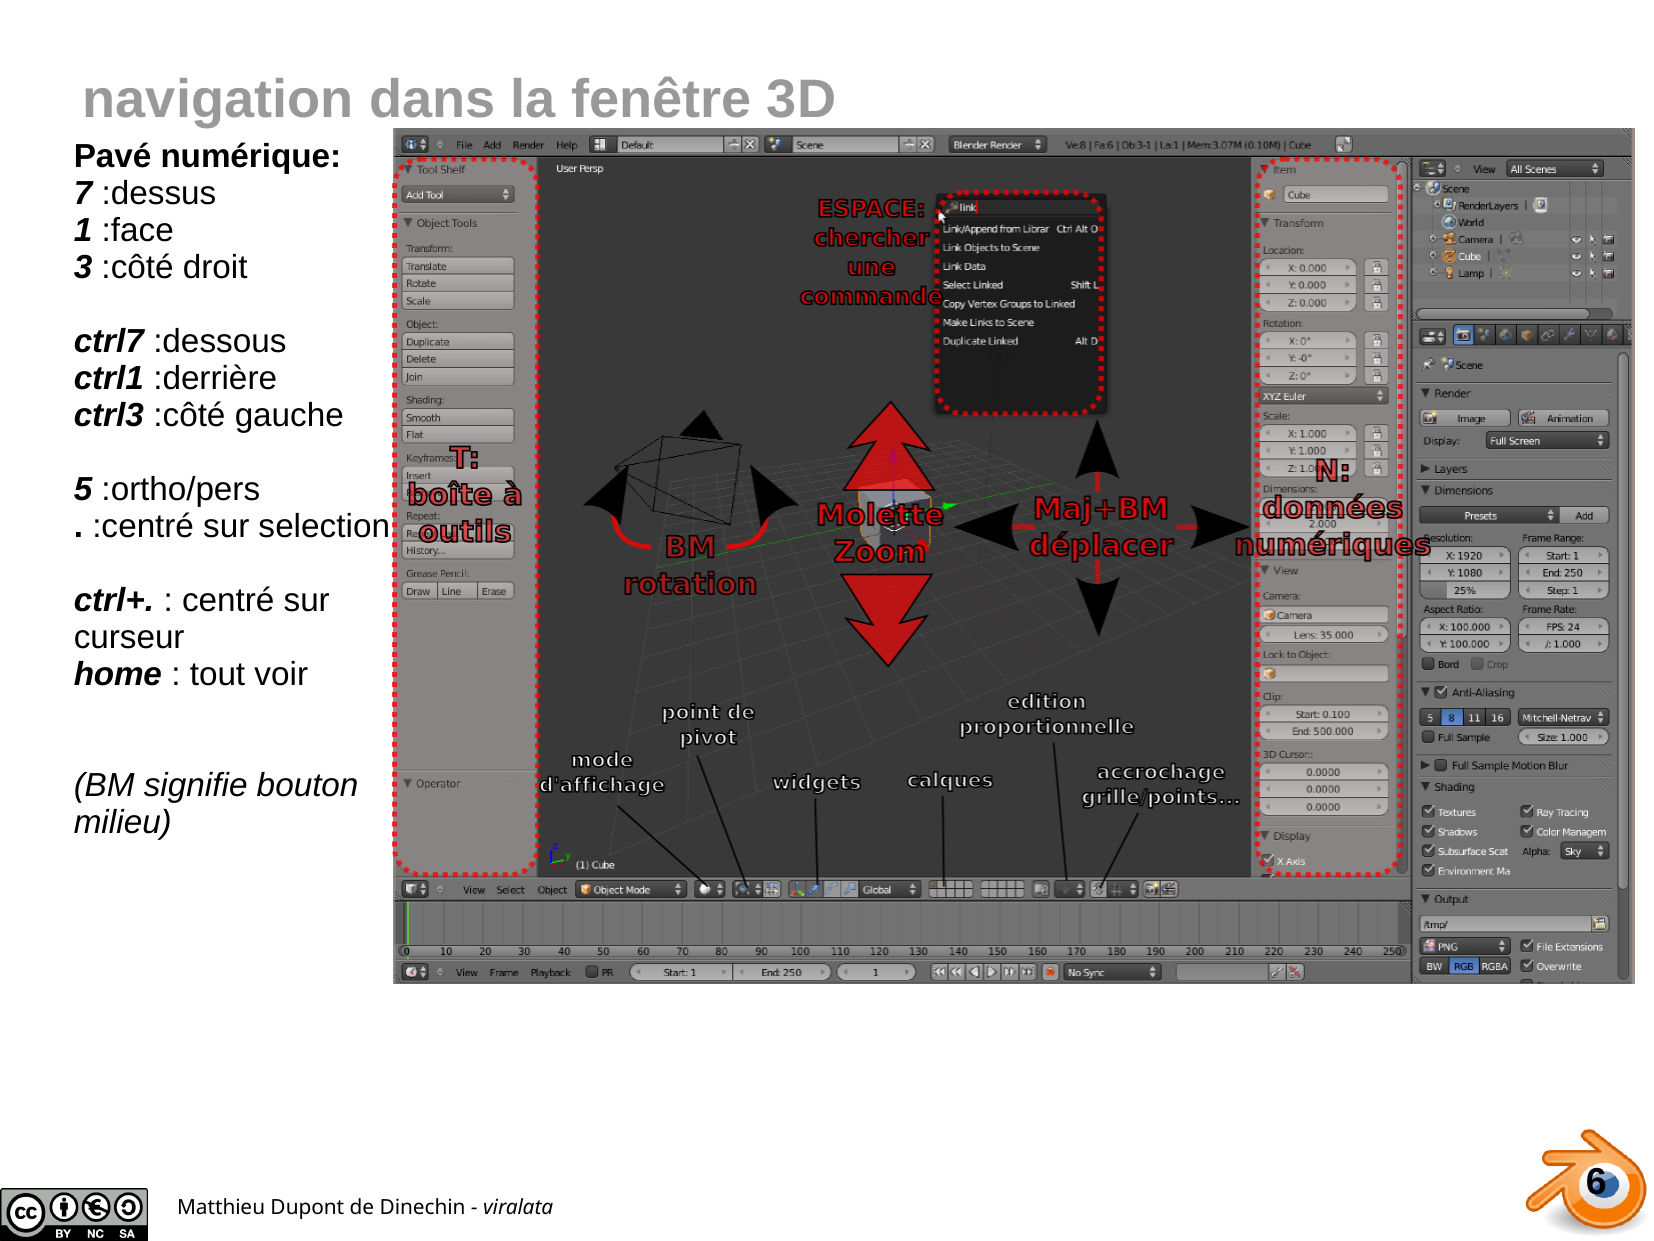

# navigation dans la fenêtre 3D
Pavé numérique:
7 :dessus
1 :face
3 :côté droit
ctrl7 :dessous
ctrl1 :derrière
ctrl3 :côté gauche
5 :ortho/pers
. :centré sur selection
ctrl+. : centré sur curseur
home : tout voir
(BM signifie bouton milieu)
6
Cours Blender Mars 2010